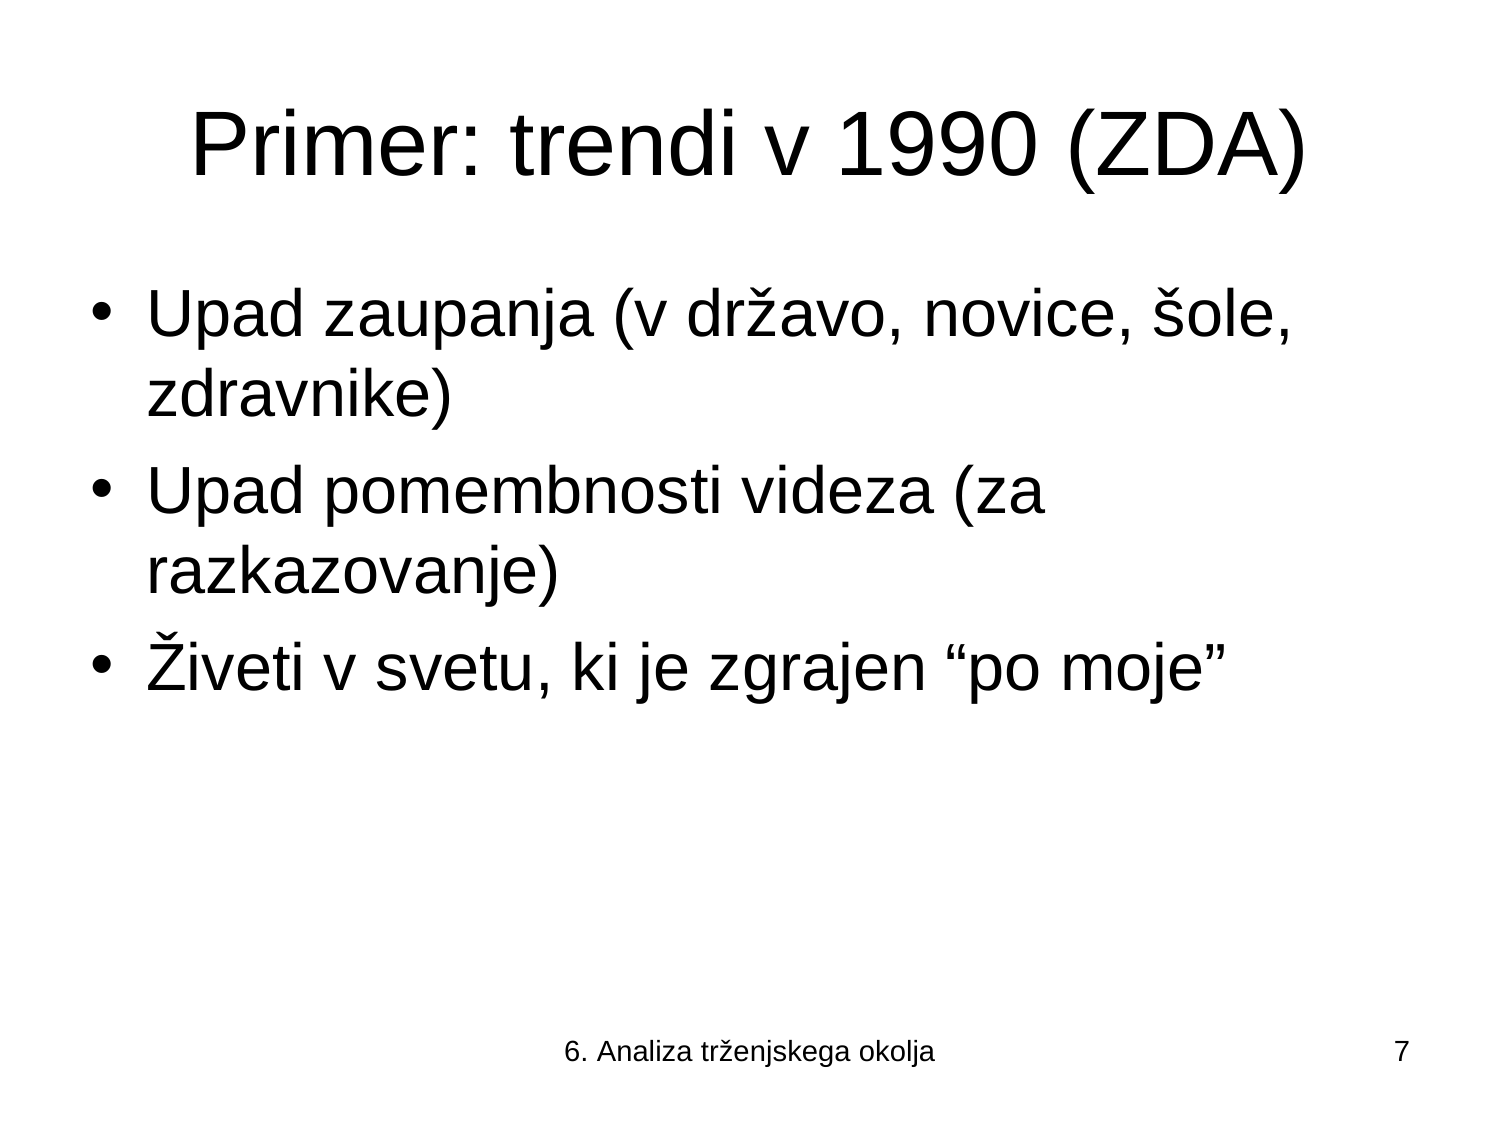

# Primer: trendi v 1990 (ZDA)
Upad zaupanja (v državo, novice, šole, zdravnike)
Upad pomembnosti videza (za razkazovanje)
Živeti v svetu, ki je zgrajen “po moje”
6. Analiza trženjskega okolja